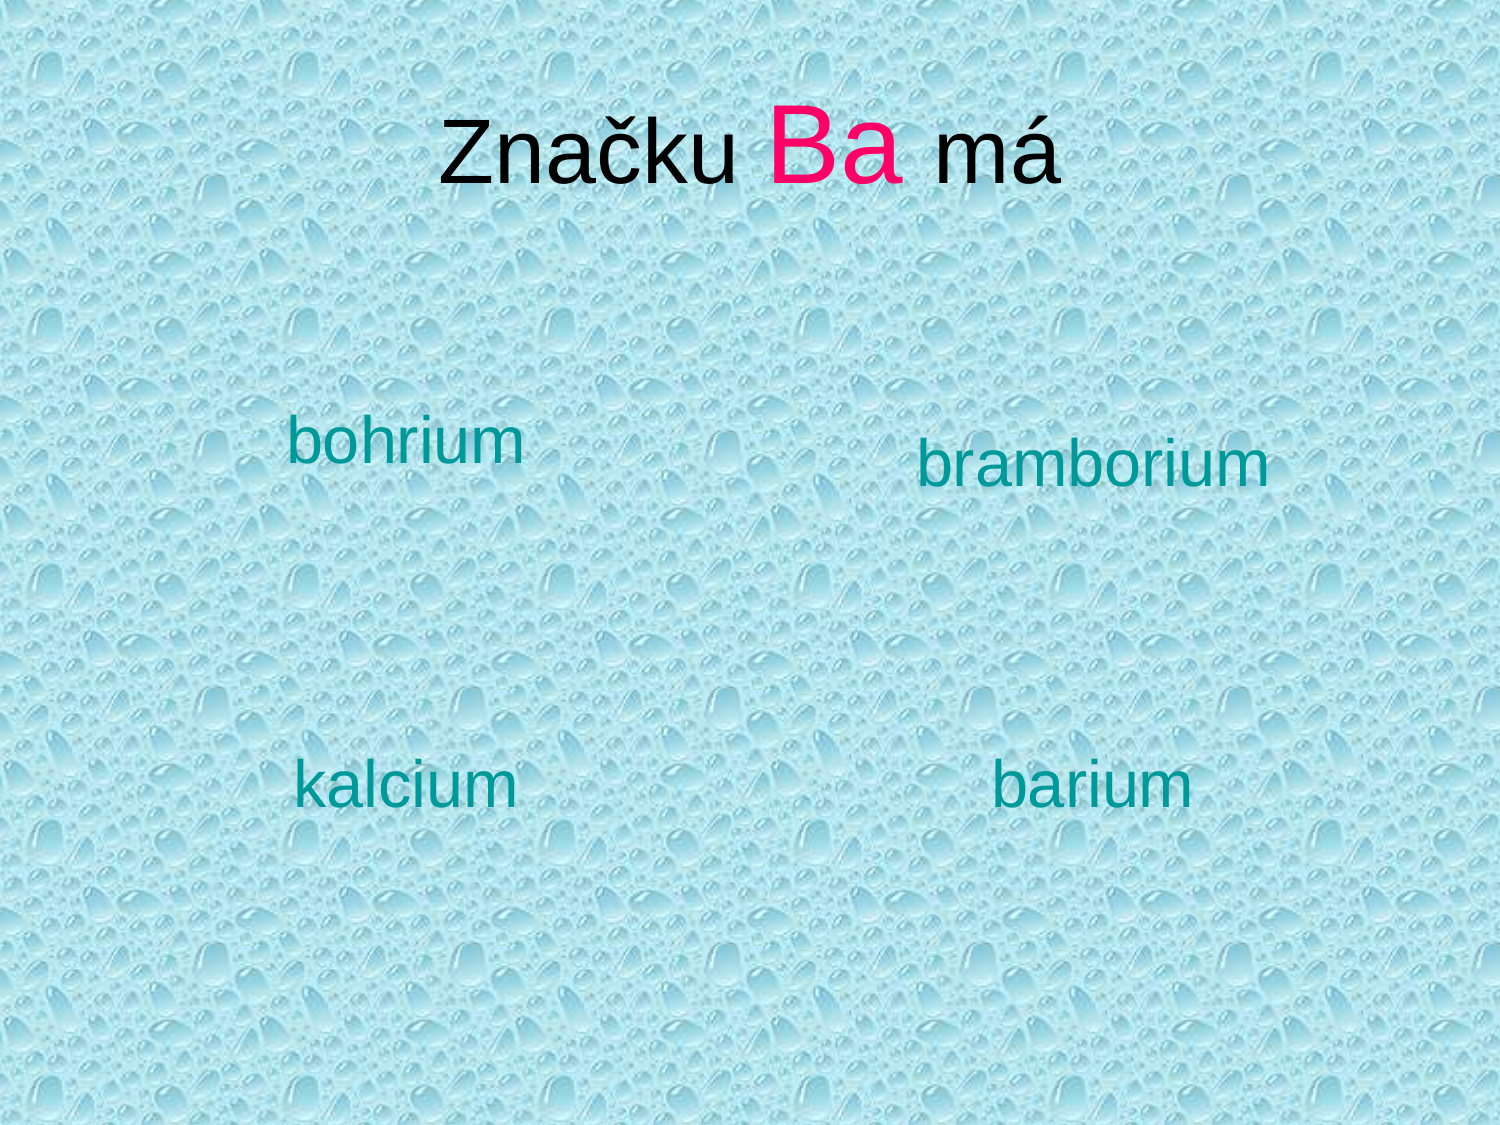

# Značku Ba má
| bohrium |
| --- |
| bramborium |
| --- |
| kalcium |
| --- |
| barium |
| --- |